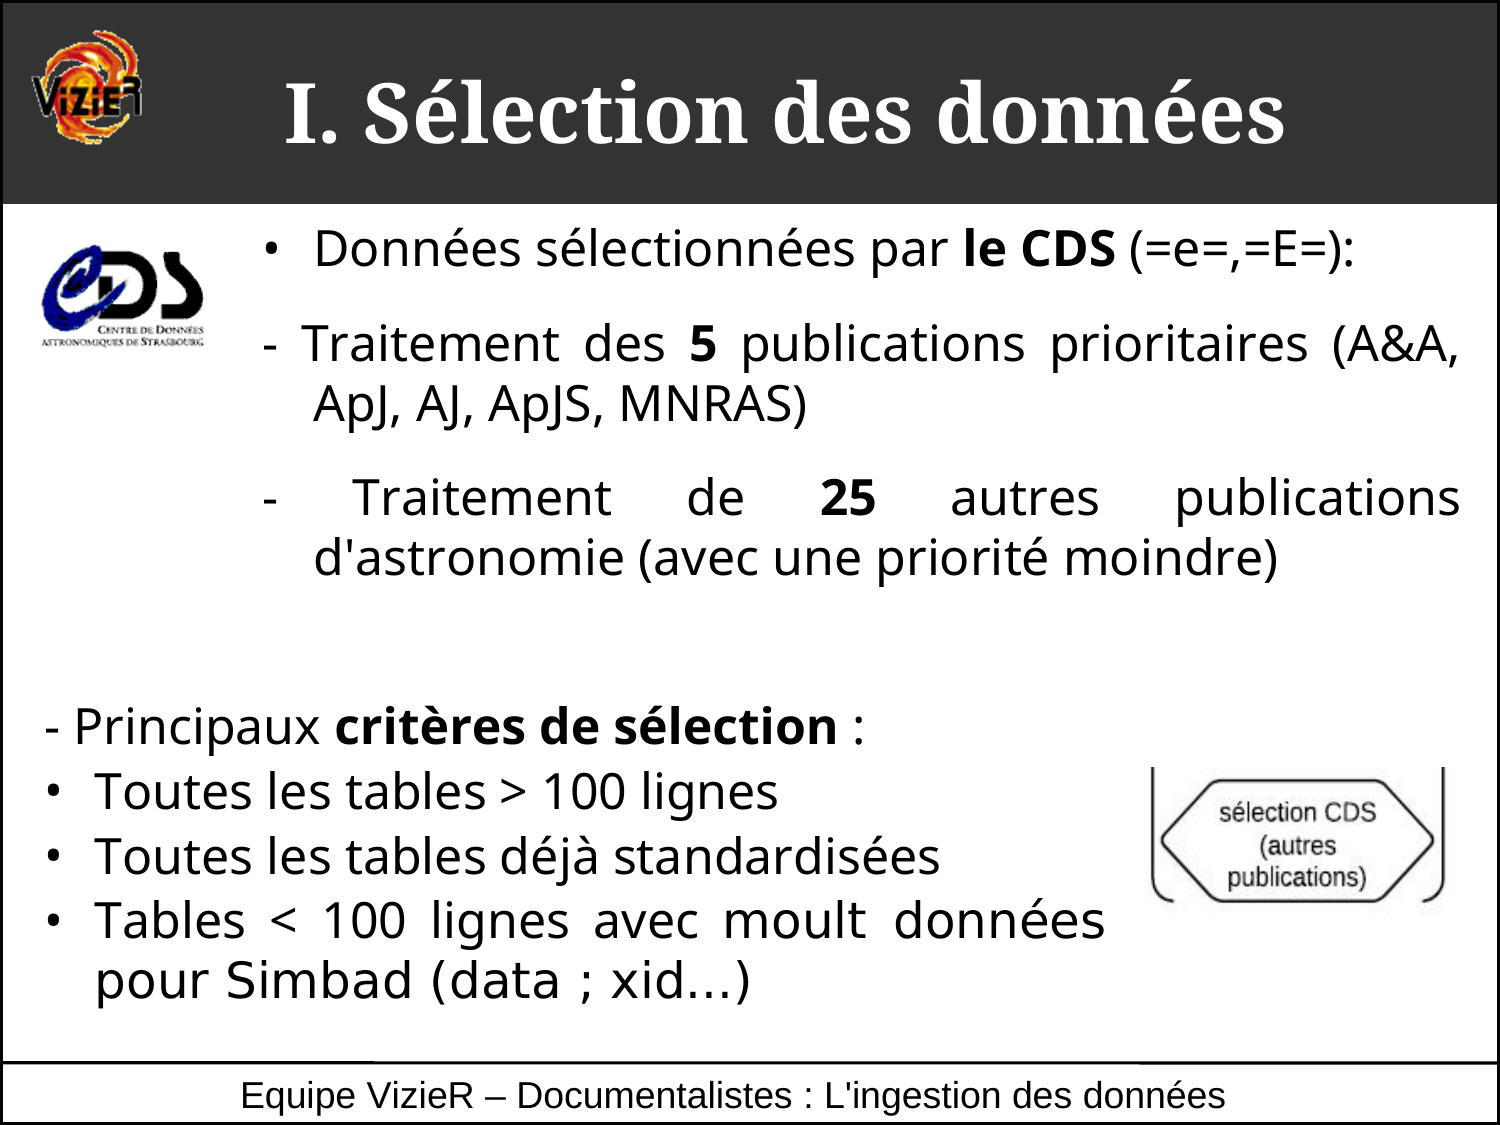

# I. Sélection des données
Données sélectionnées par le CDS (=e=,=E=):
- Traitement des 5 publications prioritaires (A&A, ApJ, AJ, ApJS, MNRAS)
- Traitement de 25 autres publications d'astronomie (avec une priorité moindre)‏
- Principaux critères de sélection :
Toutes les tables > 100 lignes
Toutes les tables déjà standardisées
Tables < 100 lignes avec ‏moult données pour Simbad (data ; xid...)‏